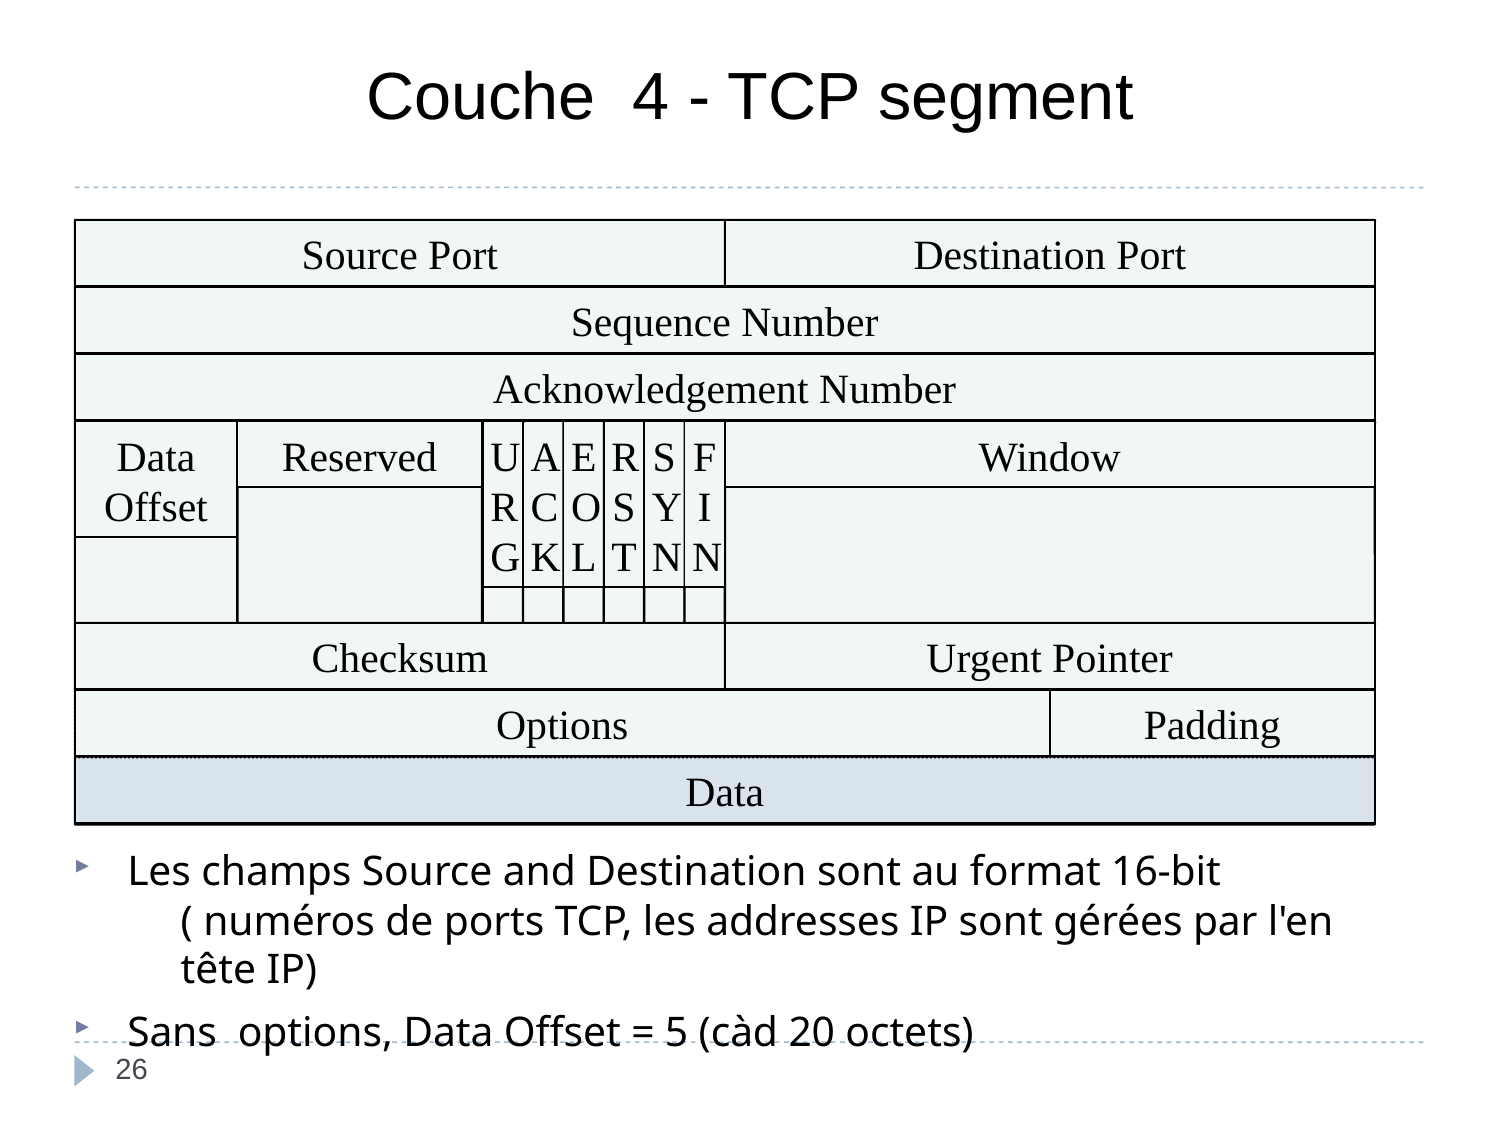

Couche 4 - TCP segment
Source Port
Destination Port
Sequence Number
Acknowledgement Number
Data Offset
Reserved
URG
ACK
EOL
RST
SYN
FIN
Window
Checksum
Urgent Pointer
Options
Padding
Data
# Les champs Source and Destination sont au format 16-bit ( numéros de ports TCP, les addresses IP sont gérées par l'en tête IP)‏
Sans options, Data Offset = 5 (càd 20 octets)‏
25